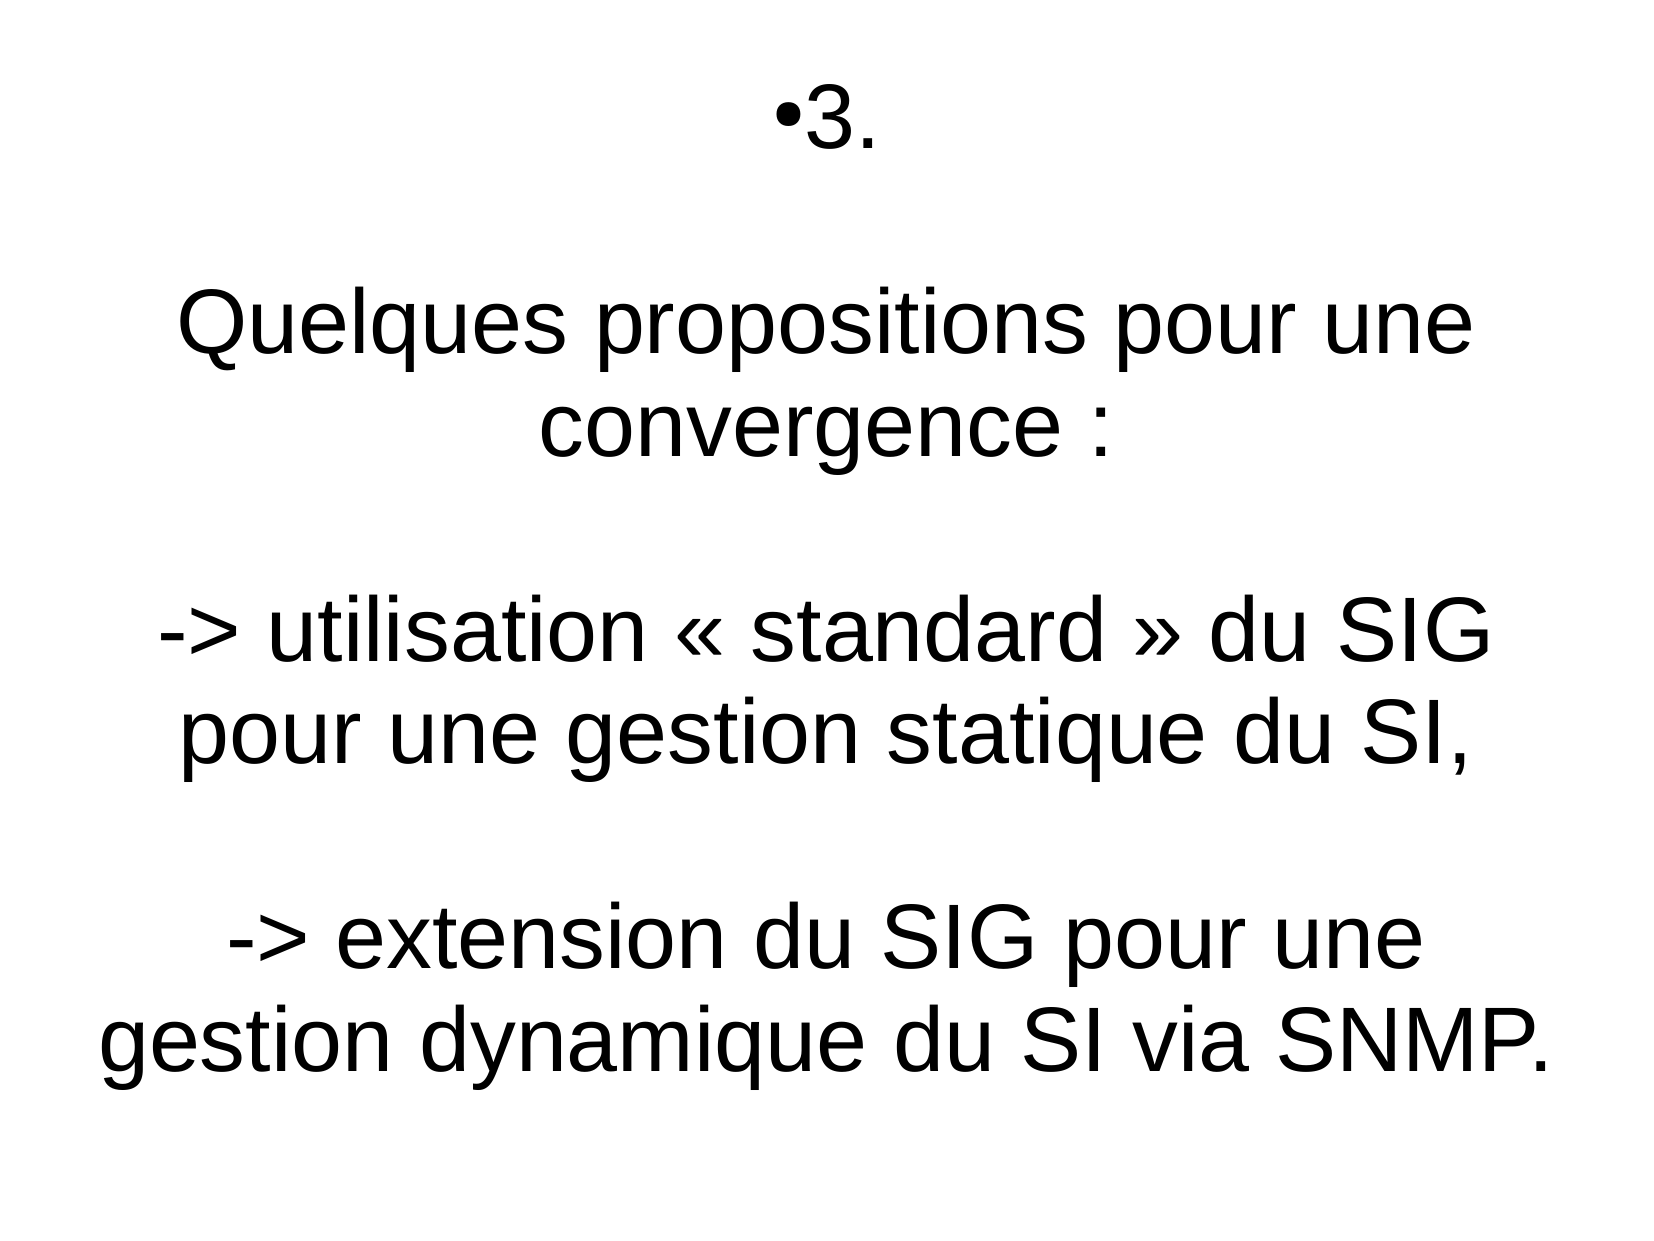

# 3. Quelques propositions pour une convergence : -> utilisation « standard » du SIG pour une gestion statique du SI, -> extension du SIG pour une gestion dynamique du SI via SNMP.